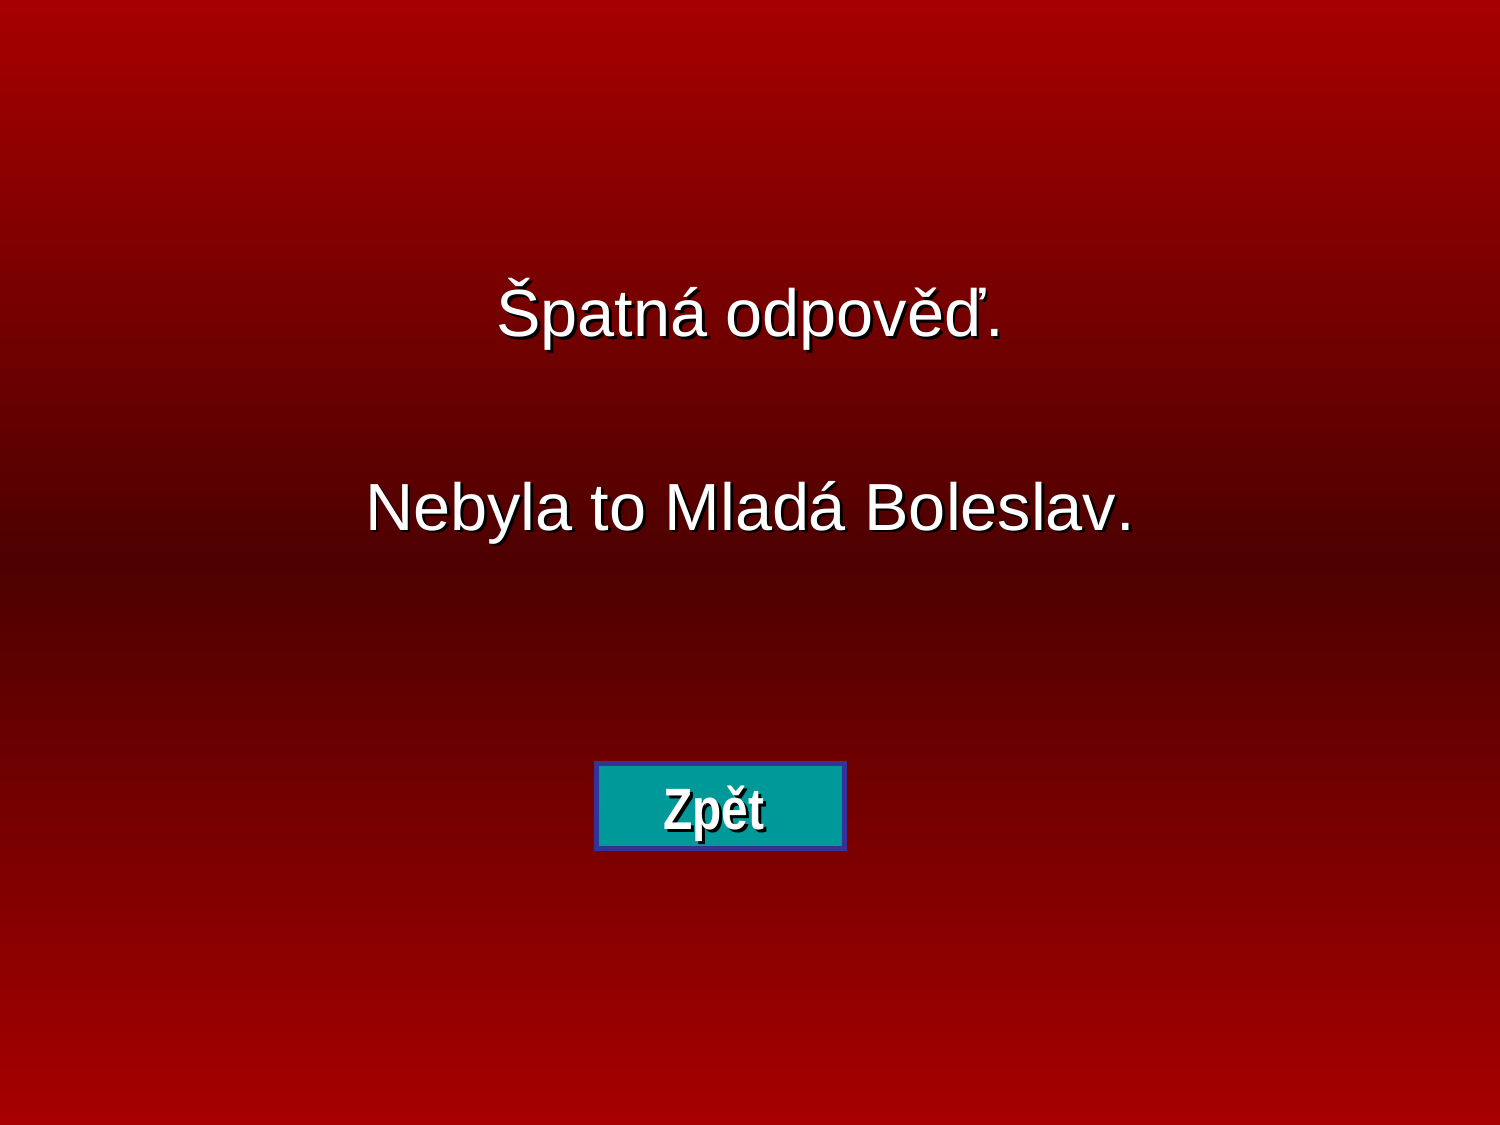

#
Špatná odpověď.
Nebyla to Mladá Boleslav.
Zpět